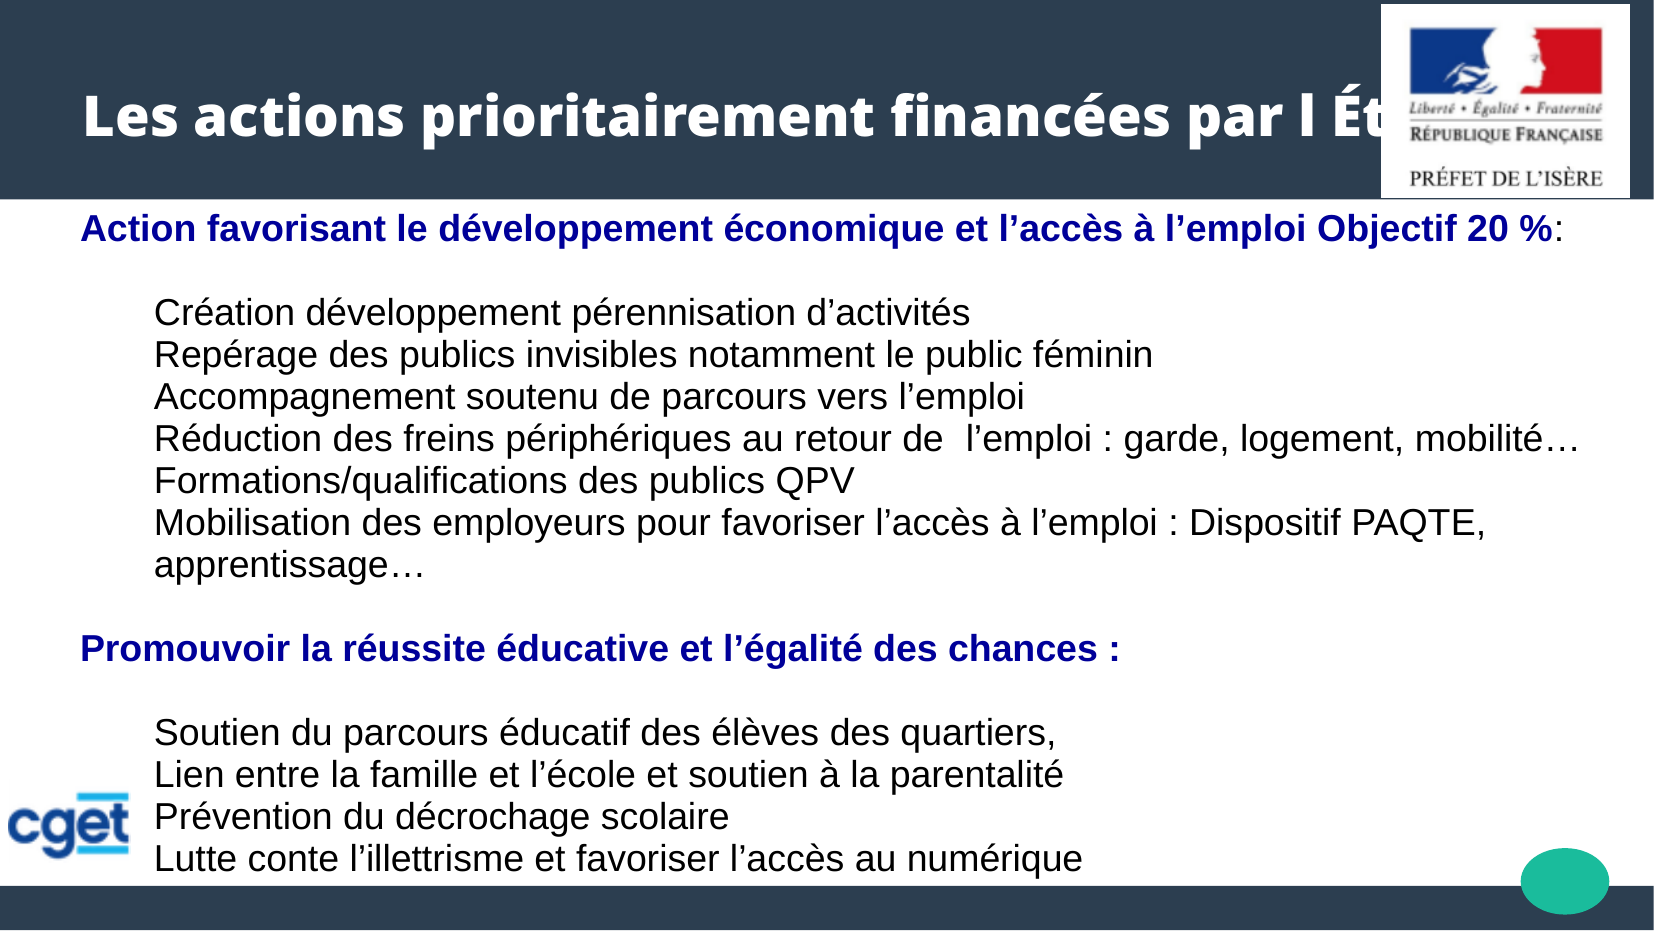

# Les actions prioritairement financées par l État
Action favorisant le développement économique et l’accès à l’emploi Objectif 20 %:
	Création développement pérennisation d’activités
	Repérage des publics invisibles notamment le public féminin
	Accompagnement soutenu de parcours vers l’emploi
	Réduction des freins périphériques au retour de 	l’emploi : garde, logement, mobilité…
	Formations/qualifications des publics QPV
	Mobilisation des employeurs pour favoriser l’accès à l’emploi : Dispositif PAQTE, 		apprentissage…
Promouvoir la réussite éducative et l’égalité des chances :
	Soutien du parcours éducatif des élèves des quartiers,
	Lien entre la famille et l’école et soutien à la parentalité
	Prévention du décrochage scolaire
	Lutte conte l’illettrisme et favoriser l’accès au numérique